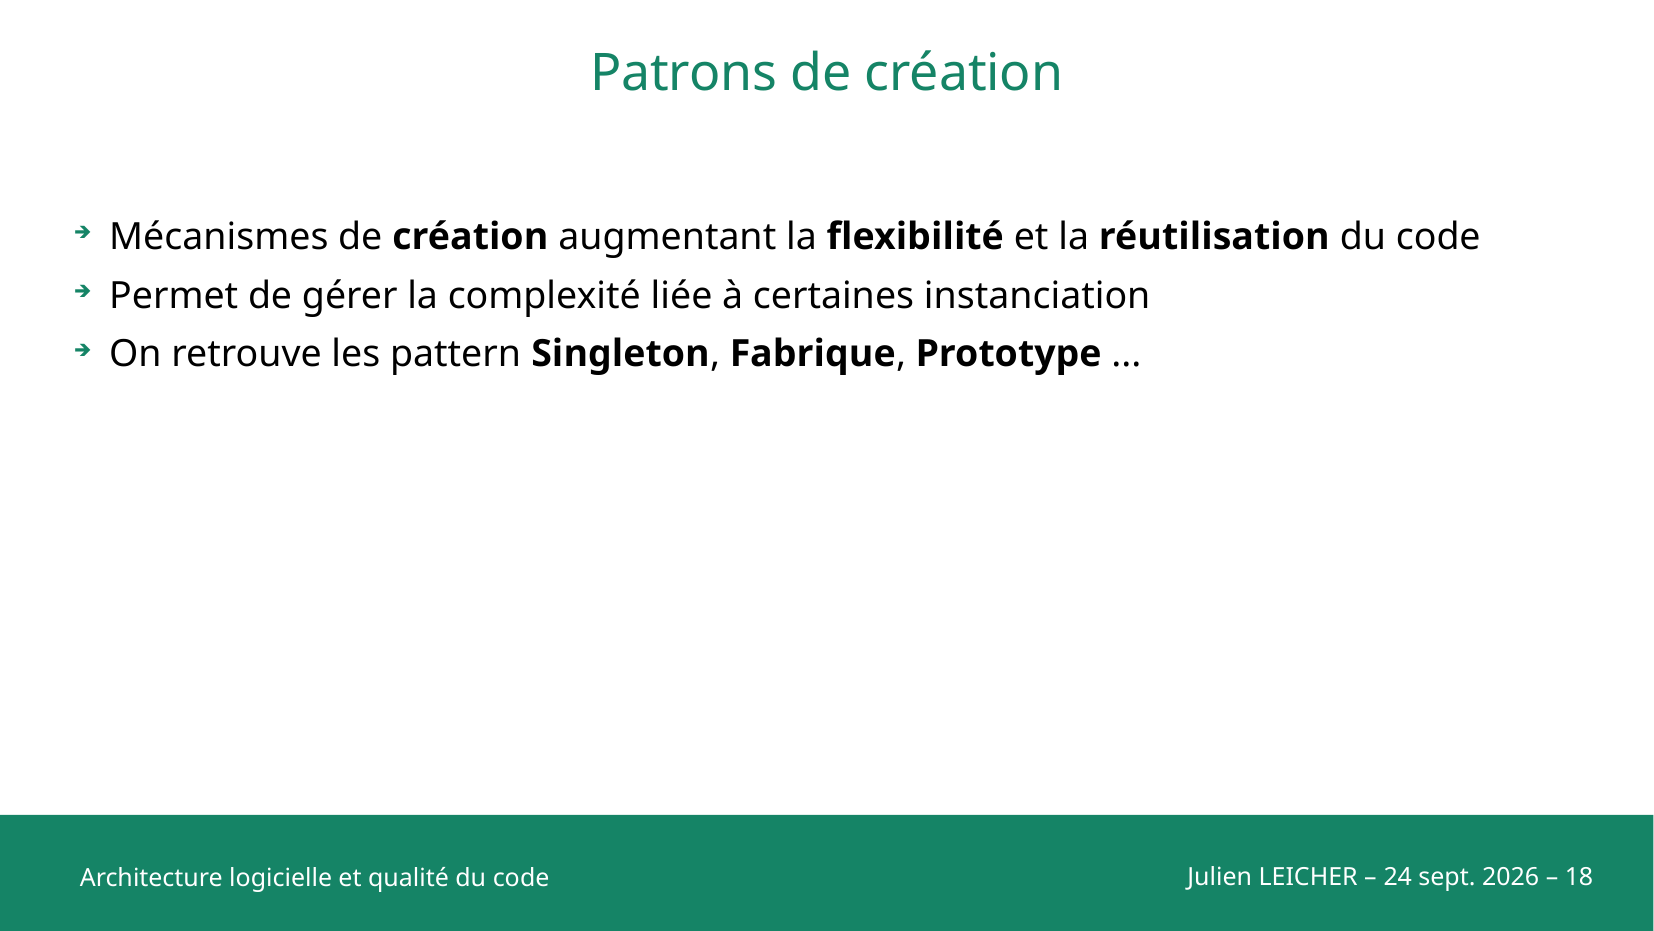

Patrons de création
Mécanismes de création augmentant la flexibilité et la réutilisation du code
Permet de gérer la complexité liée à certaines instanciation
On retrouve les pattern Singleton, Fabrique, Prototype ...
Julien LEICHER – –
Architecture logicielle et qualité du code